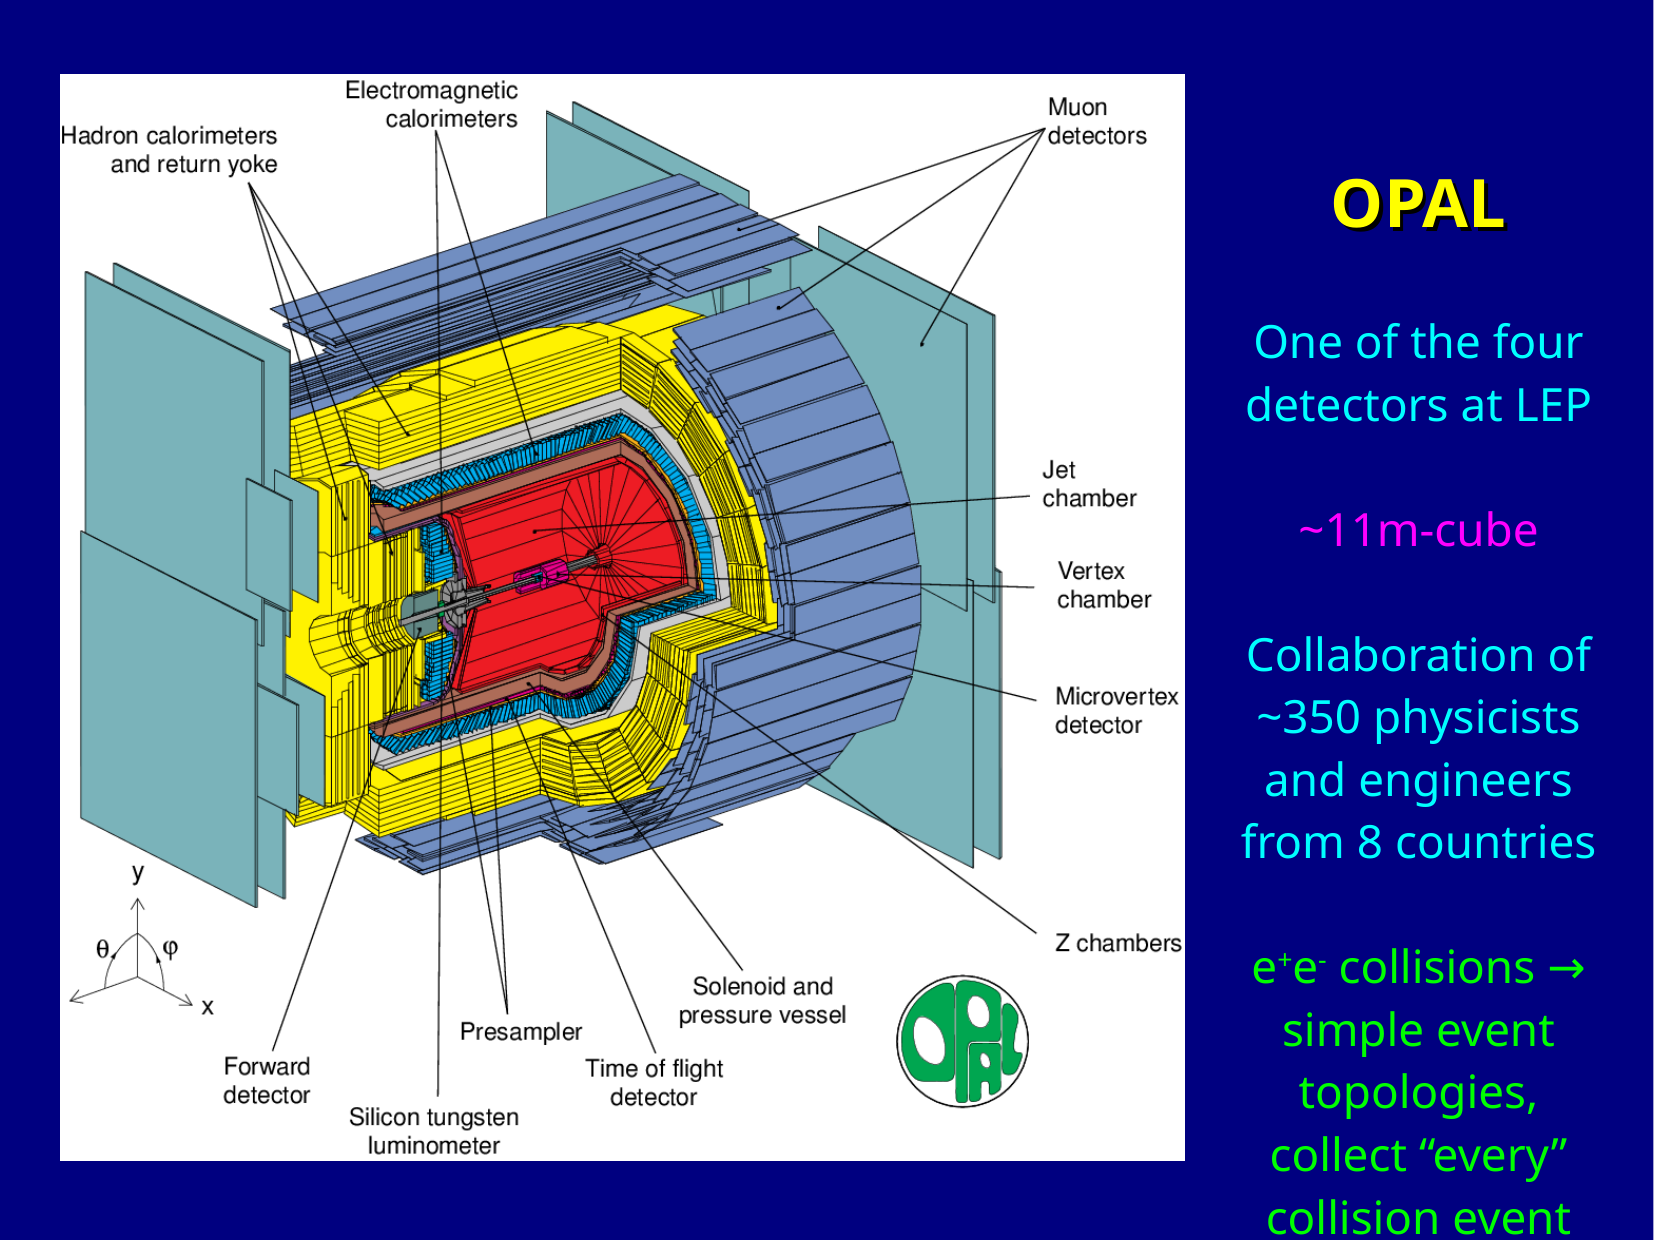

OPAL
One of the four detectors at LEP
~11m-cube
Collaboration of ~350 physicists and engineers from 8 countries
e+e- collisions → simple event topologies, collect “every” collision event